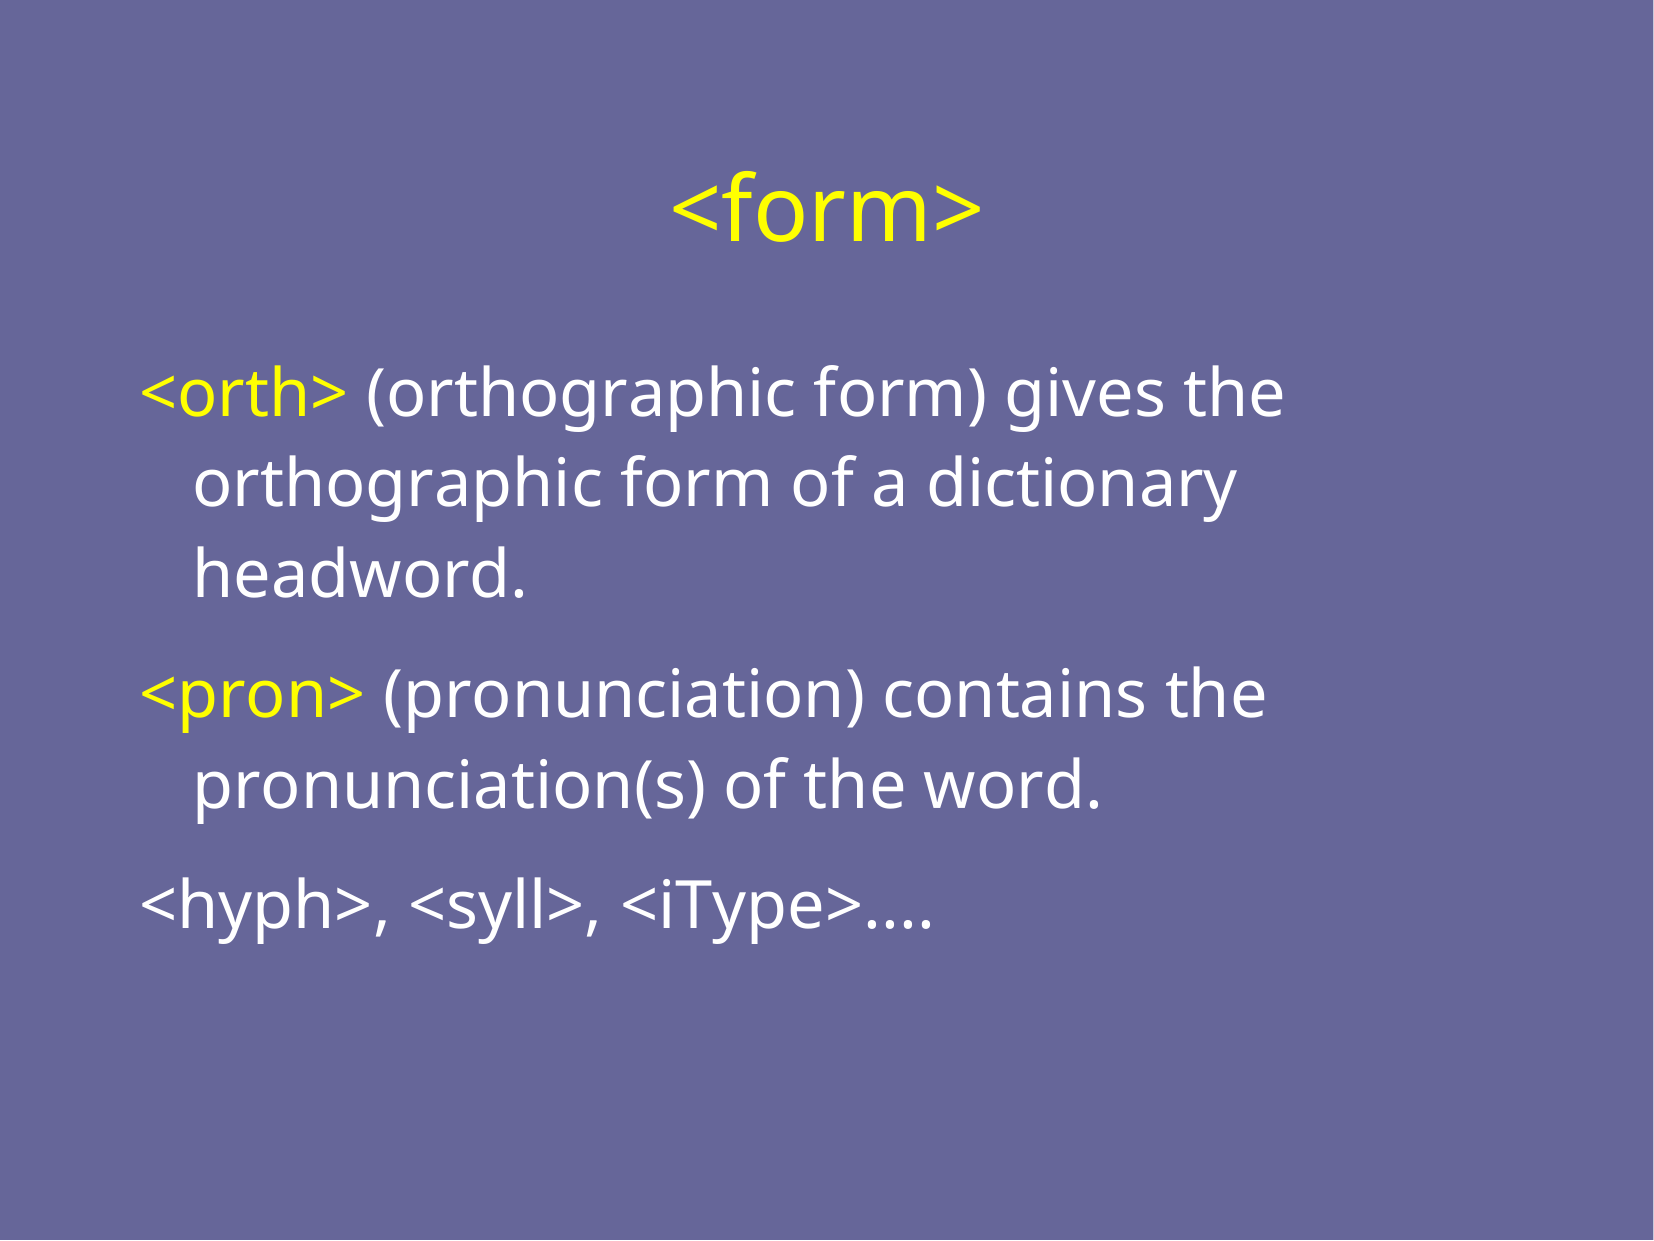

# <form>
<orth> (orthographic form) gives the orthographic form of a dictionary headword.
<pron> (pronunciation) contains the pronunciation(s) of the word.
<hyph>, <syll>, <iType>....